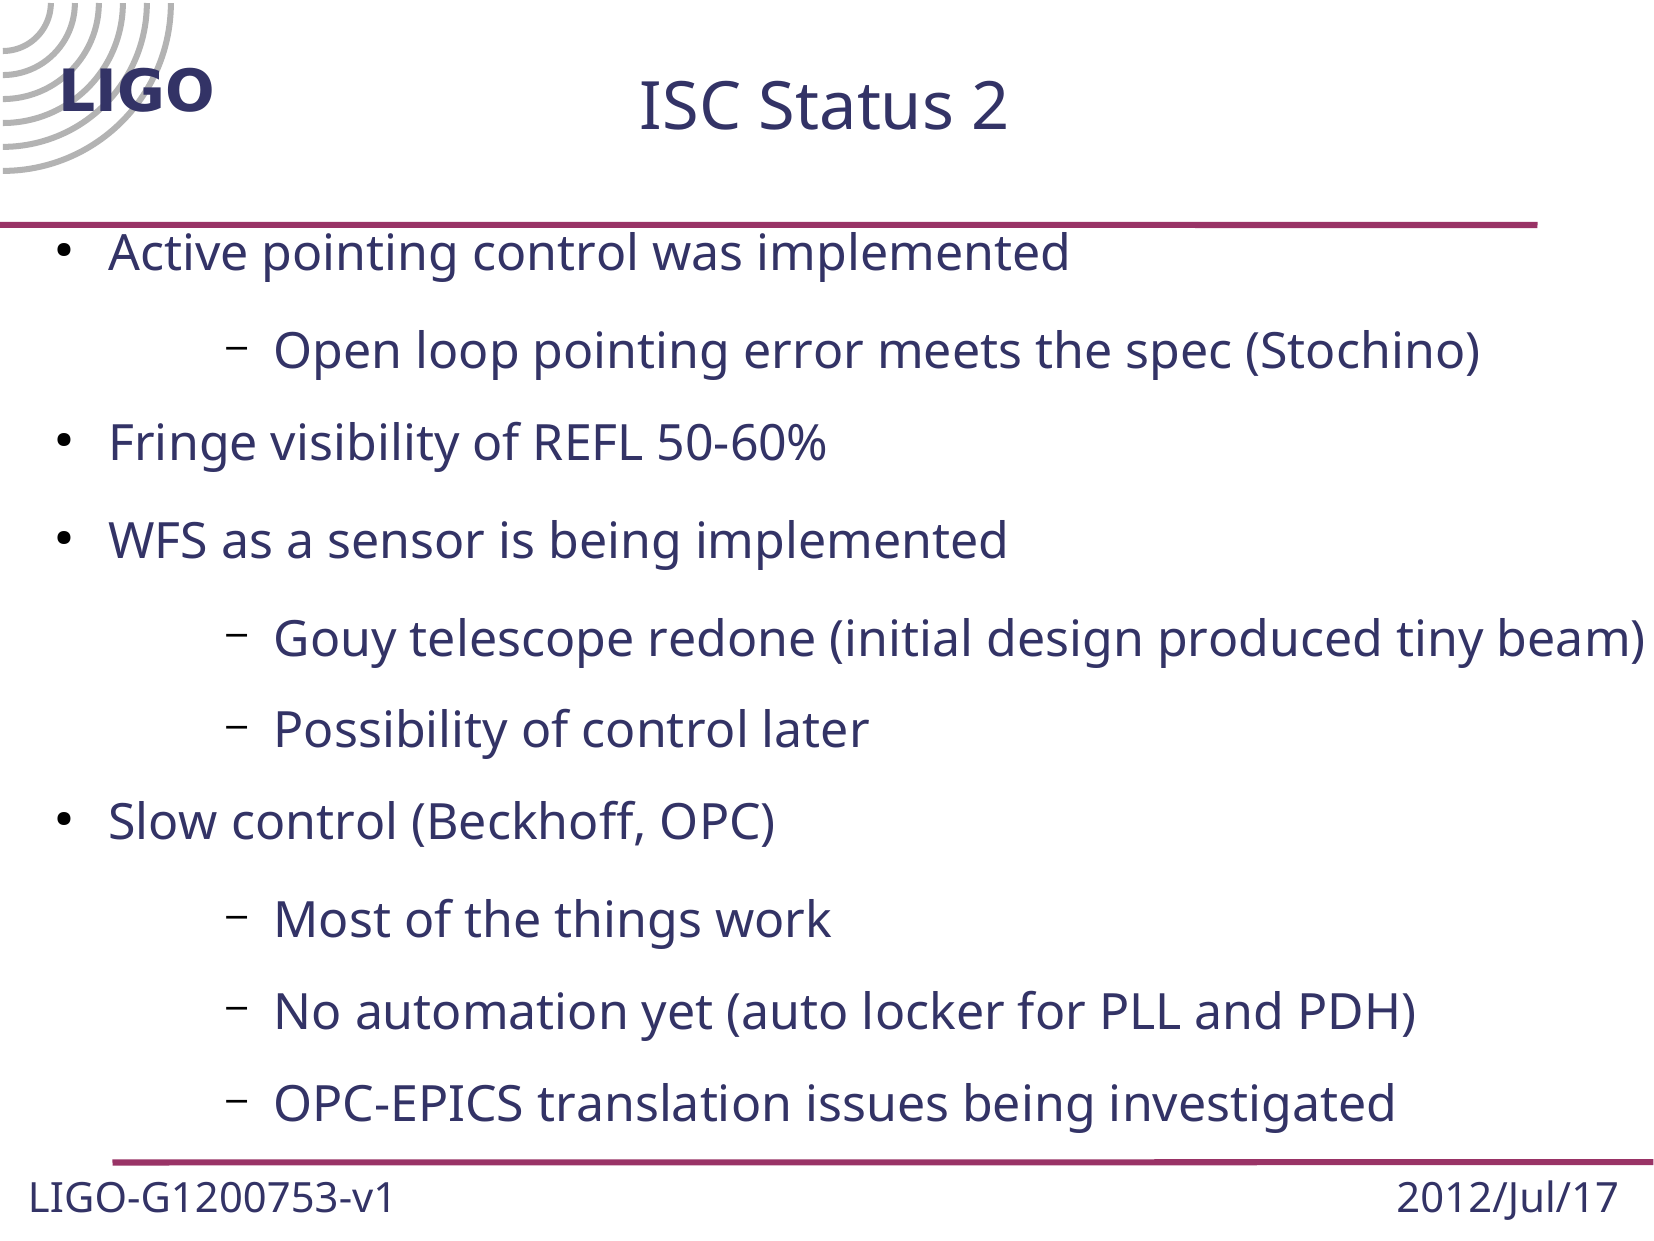

# ISC Status 2
Active pointing control was implemented
Open loop pointing error meets the spec (Stochino)
Fringe visibility of REFL 50-60%
WFS as a sensor is being implemented
Gouy telescope redone (initial design produced tiny beam)
Possibility of control later
Slow control (Beckhoff, OPC)
Most of the things work
No automation yet (auto locker for PLL and PDH)
OPC-EPICS translation issues being investigated